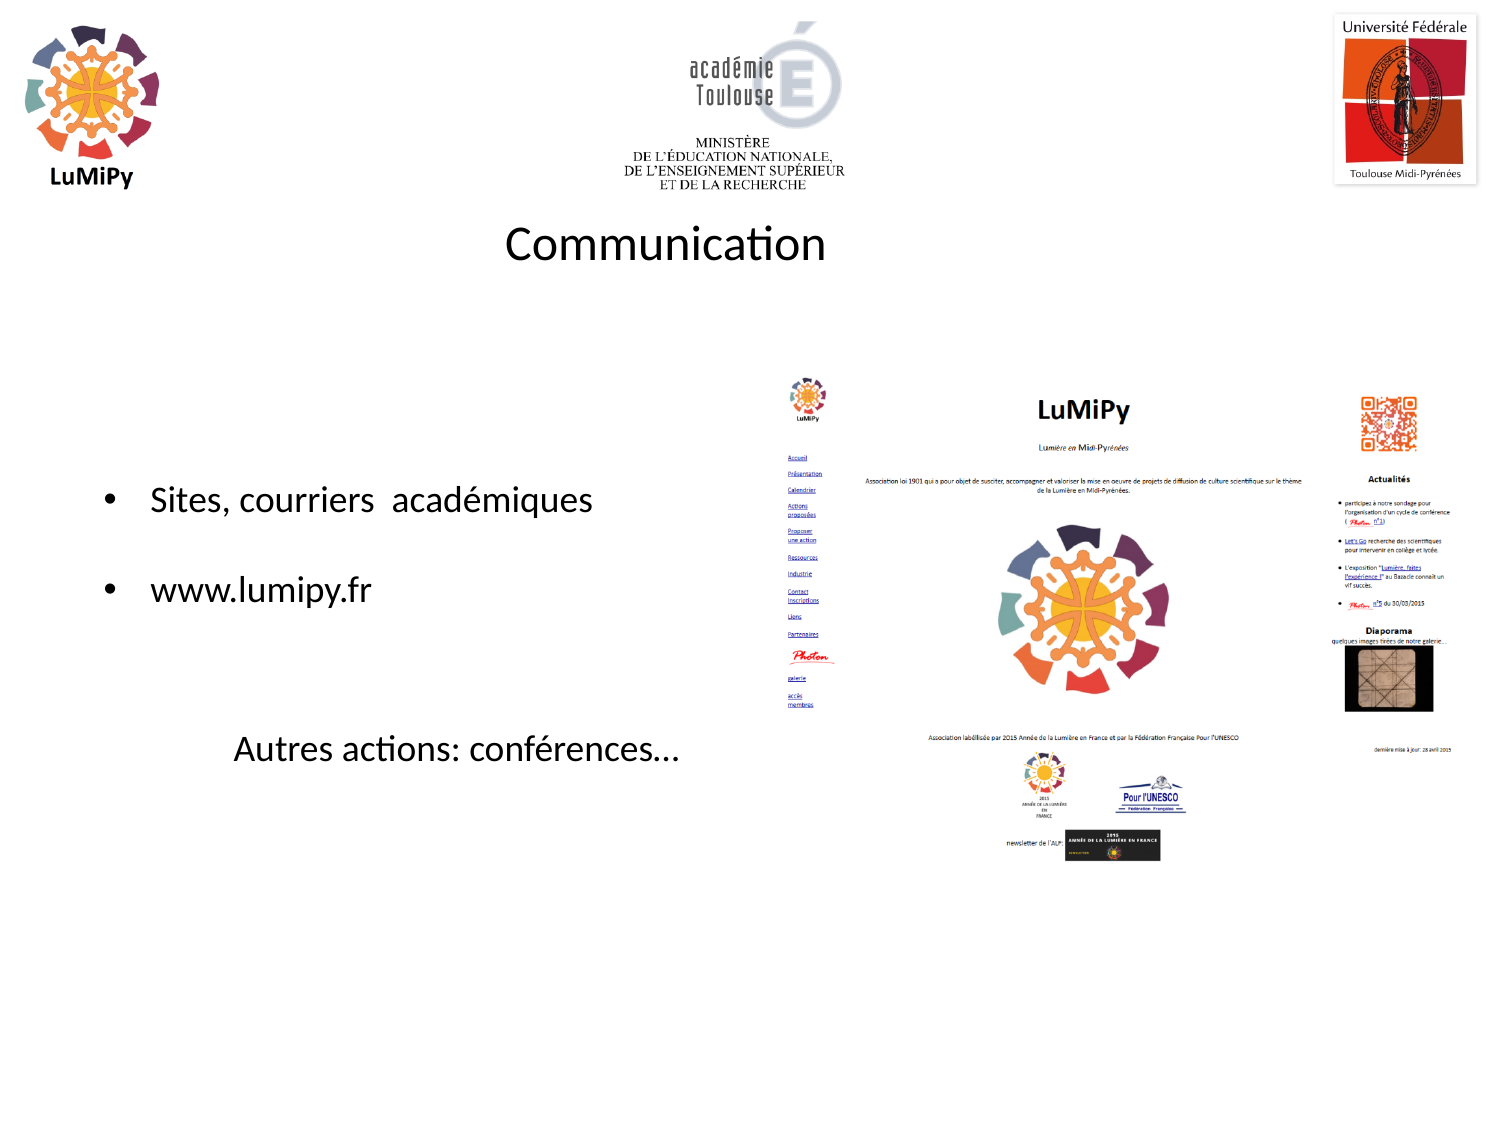

Communication
Sites, courriers académiques
www.lumipy.fr
Autres actions: conférences…